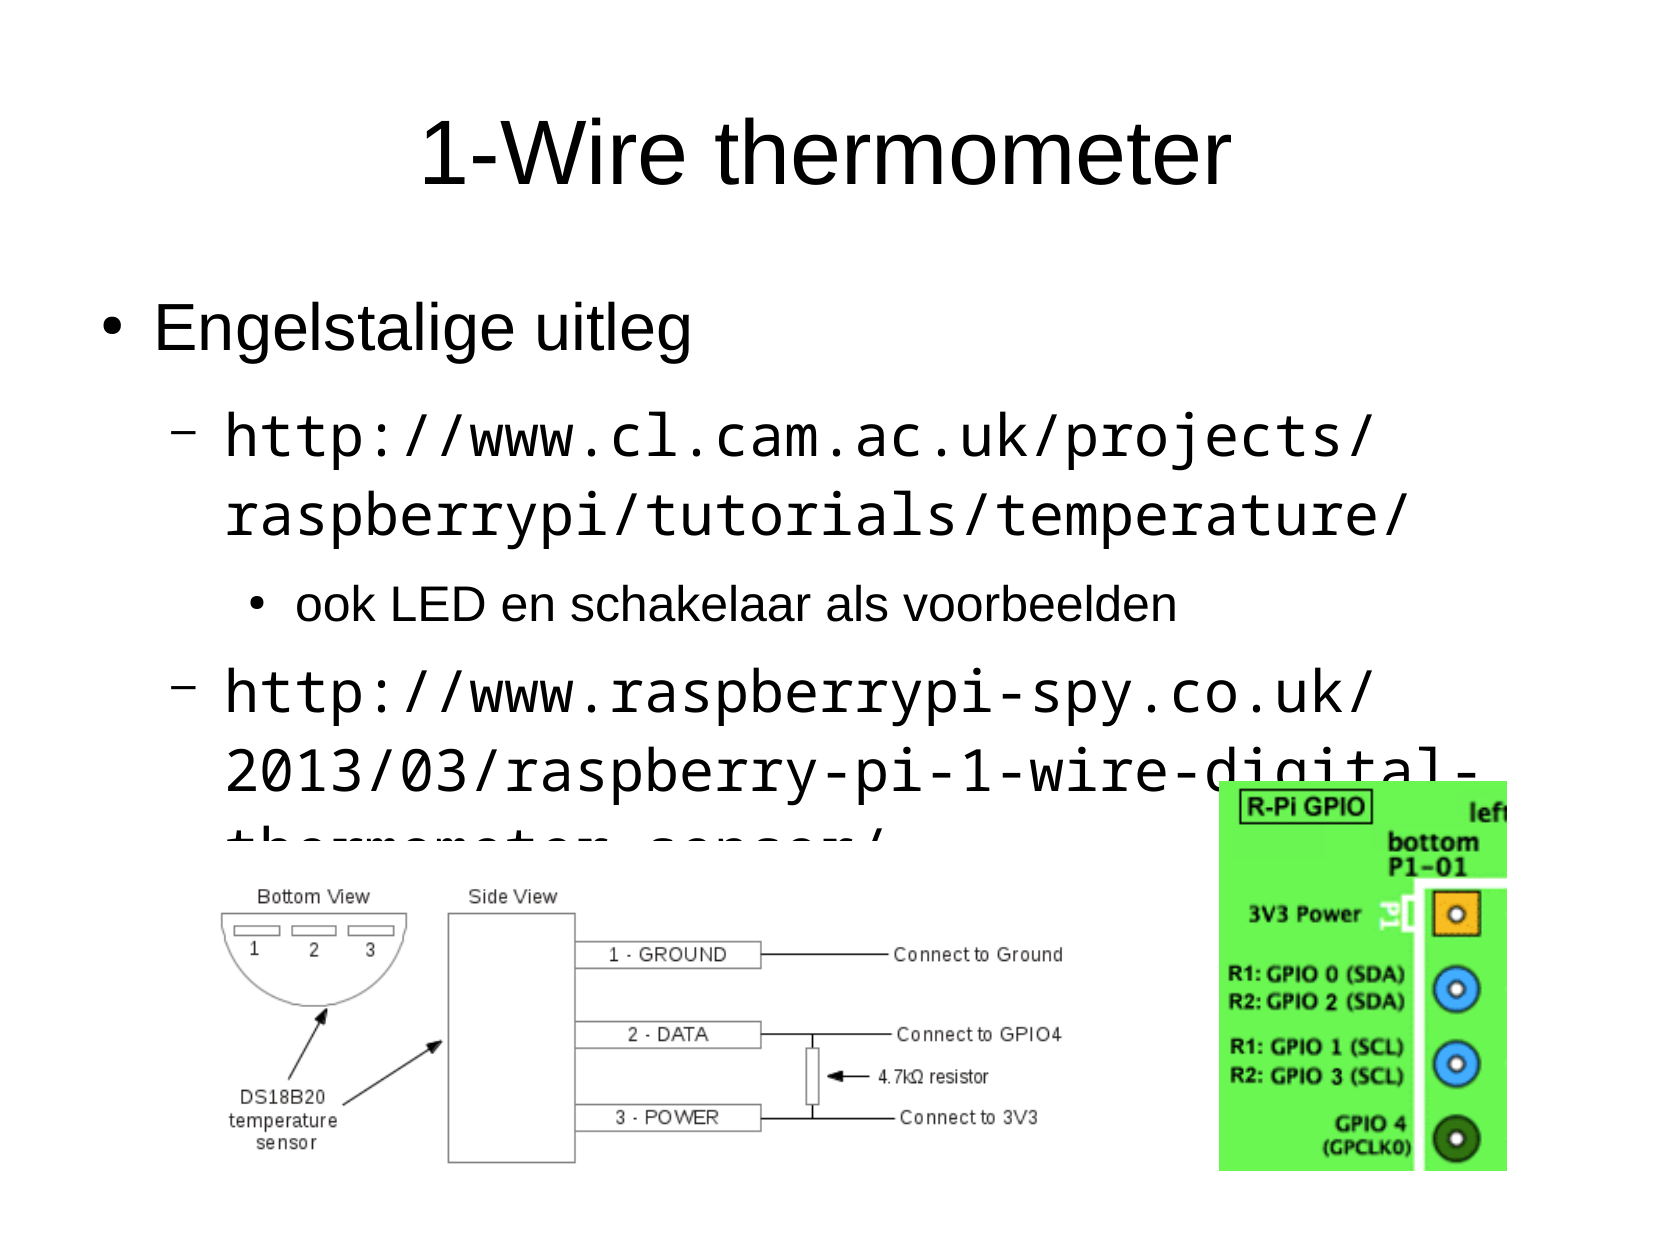

# 1-Wire thermometer
Engelstalige uitleg
http://www.cl.cam.ac.uk/projects/raspberrypi/tutorials/temperature/
ook LED en schakelaar als voorbeelden
http://www.raspberrypi-spy.co.uk/2013/03/raspberry-pi-1-wire-digital-thermometer-sensor/